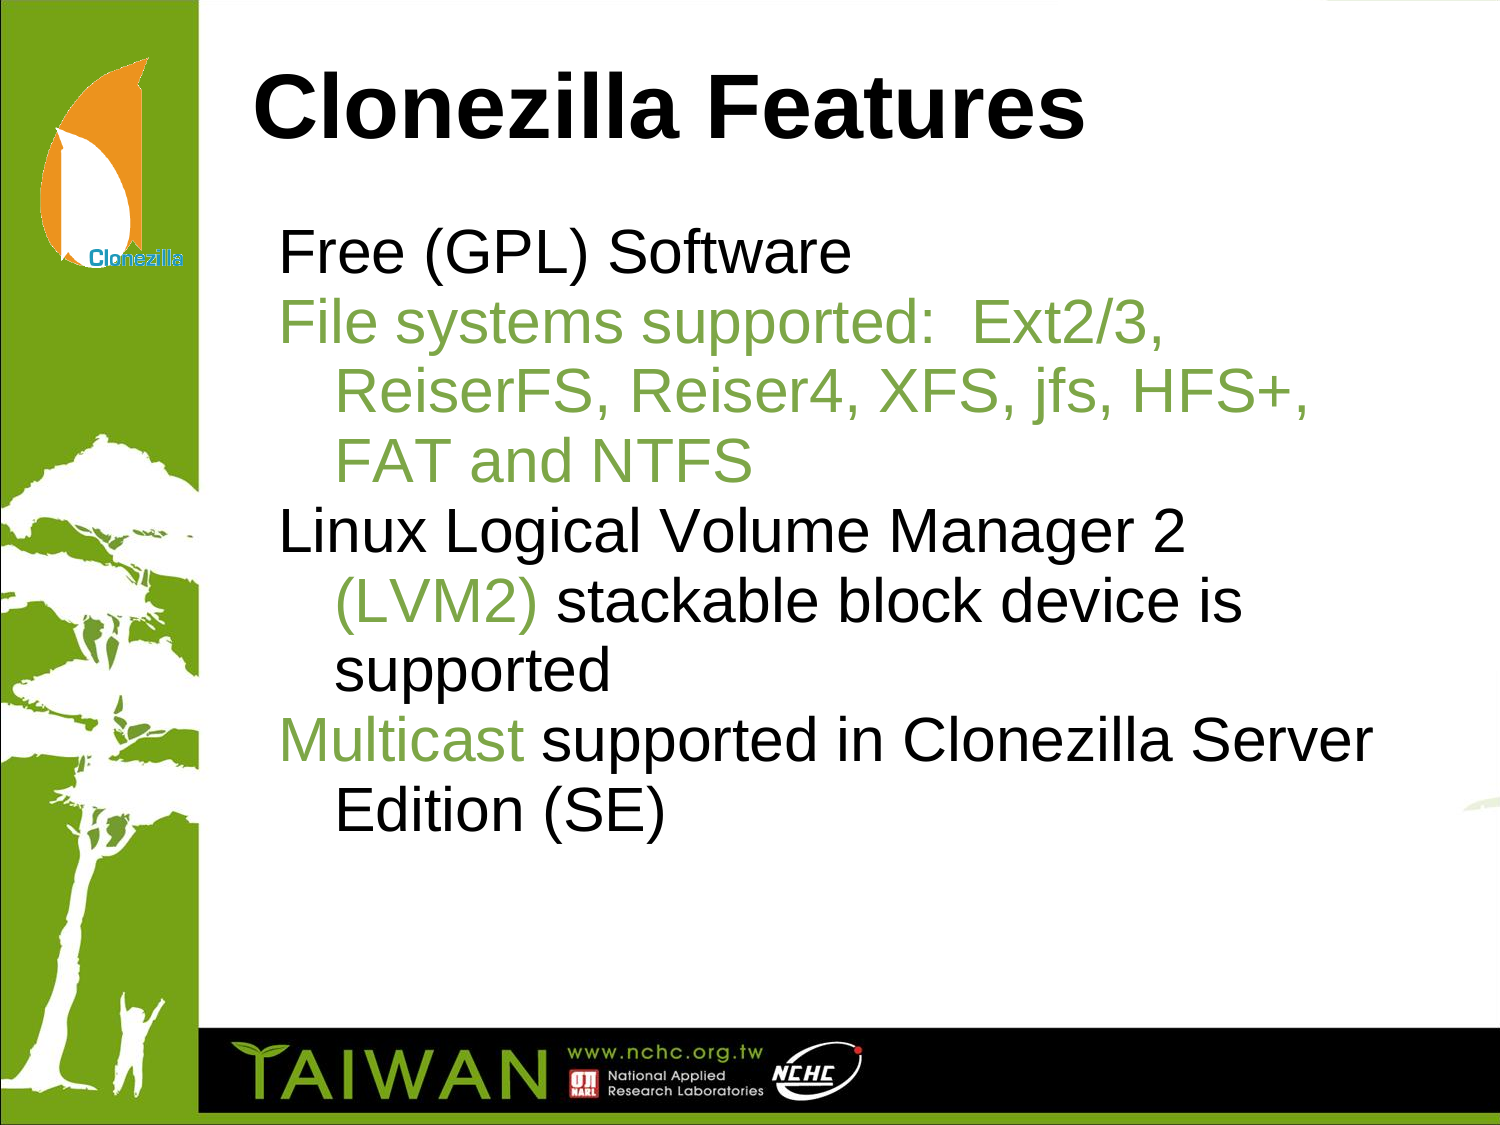

# Clonezilla Features
Free (GPL) Software
File systems supported: Ext2/3, ReiserFS, Reiser4, XFS, jfs, HFS+, FAT and NTFS
Linux Logical Volume Manager 2 (LVM2) stackable block device is supported
Multicast supported in Clonezilla Server Edition (SE)